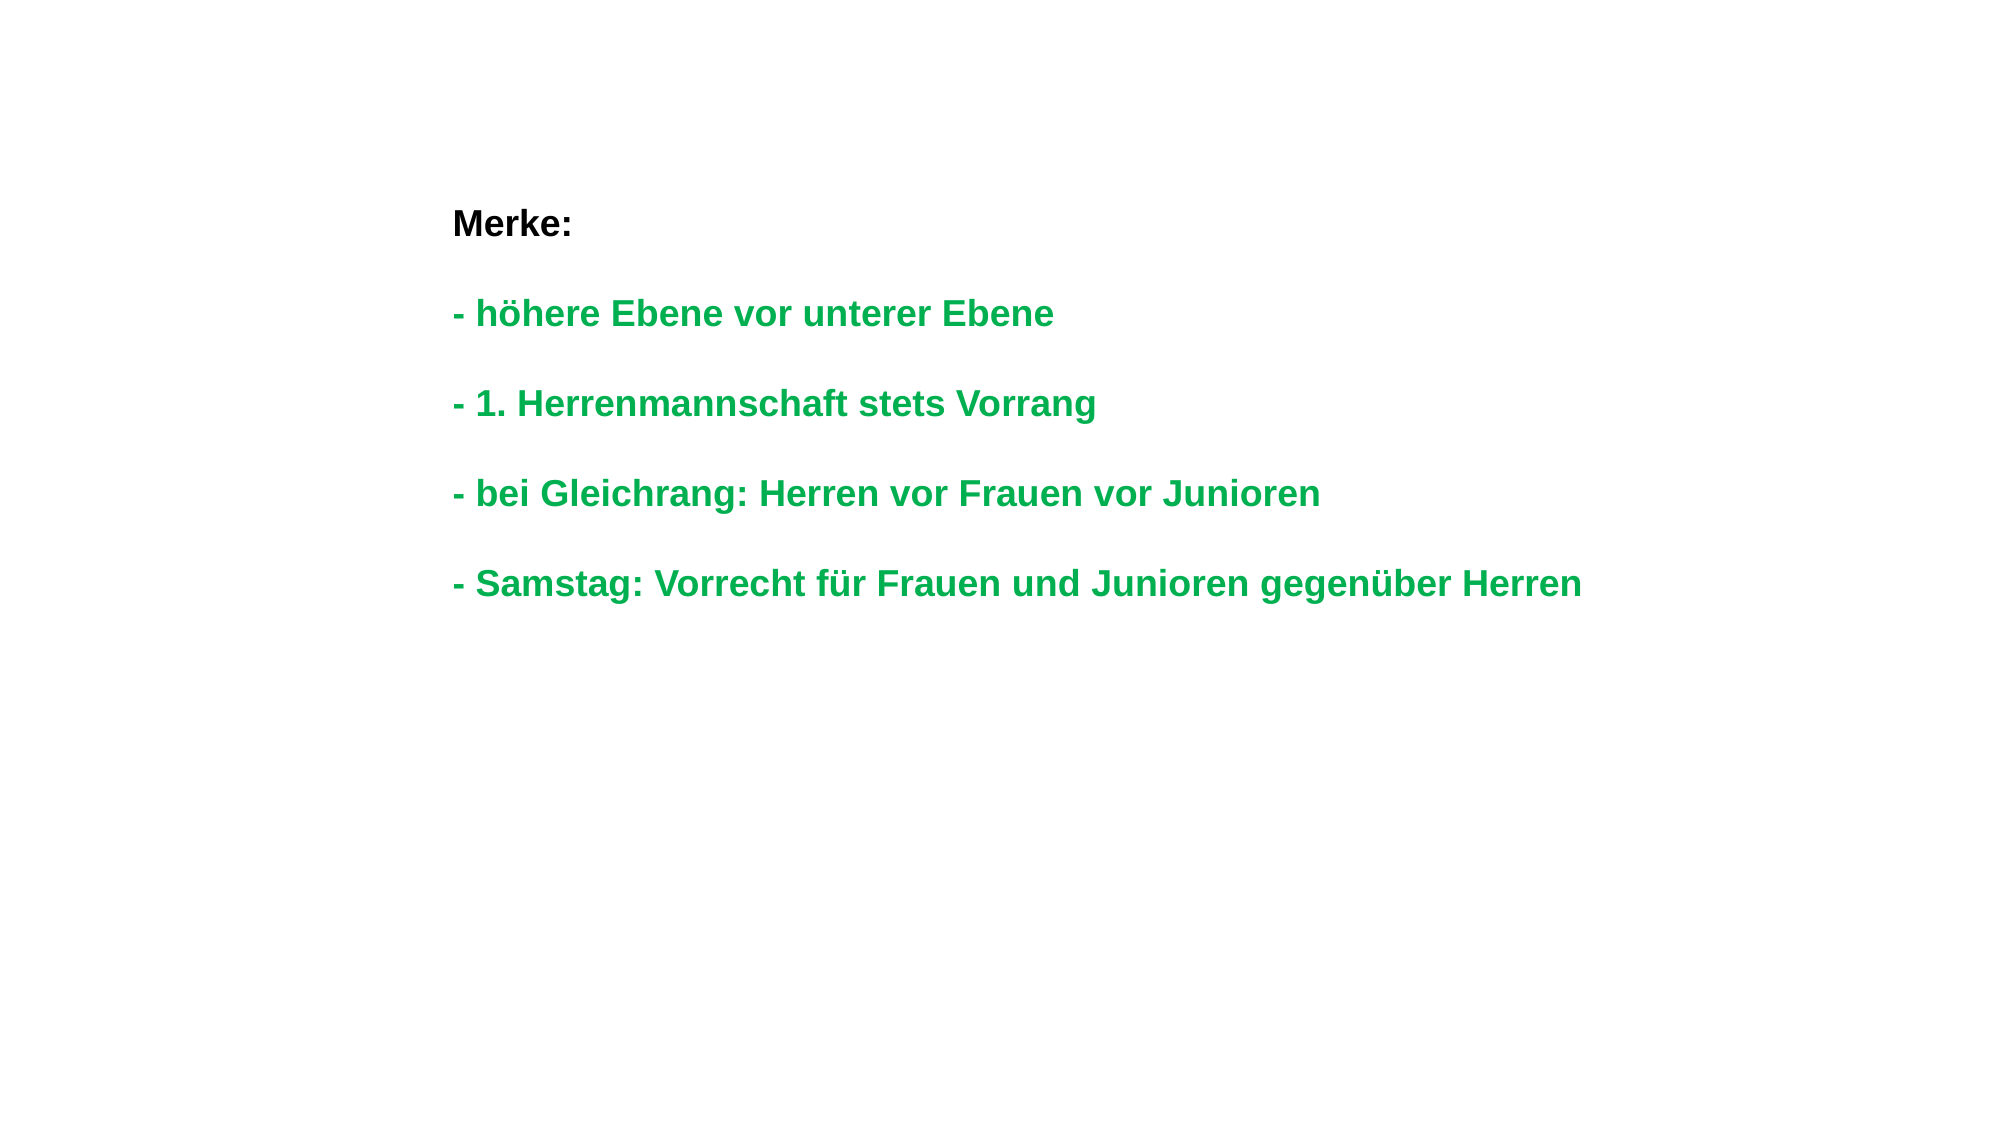

Merke:
- höhere Ebene vor unterer Ebene
- 1. Herrenmannschaft stets Vorrang
- bei Gleichrang: Herren vor Frauen vor Junioren
- Samstag: Vorrecht für Frauen und Junioren gegenüber Herren